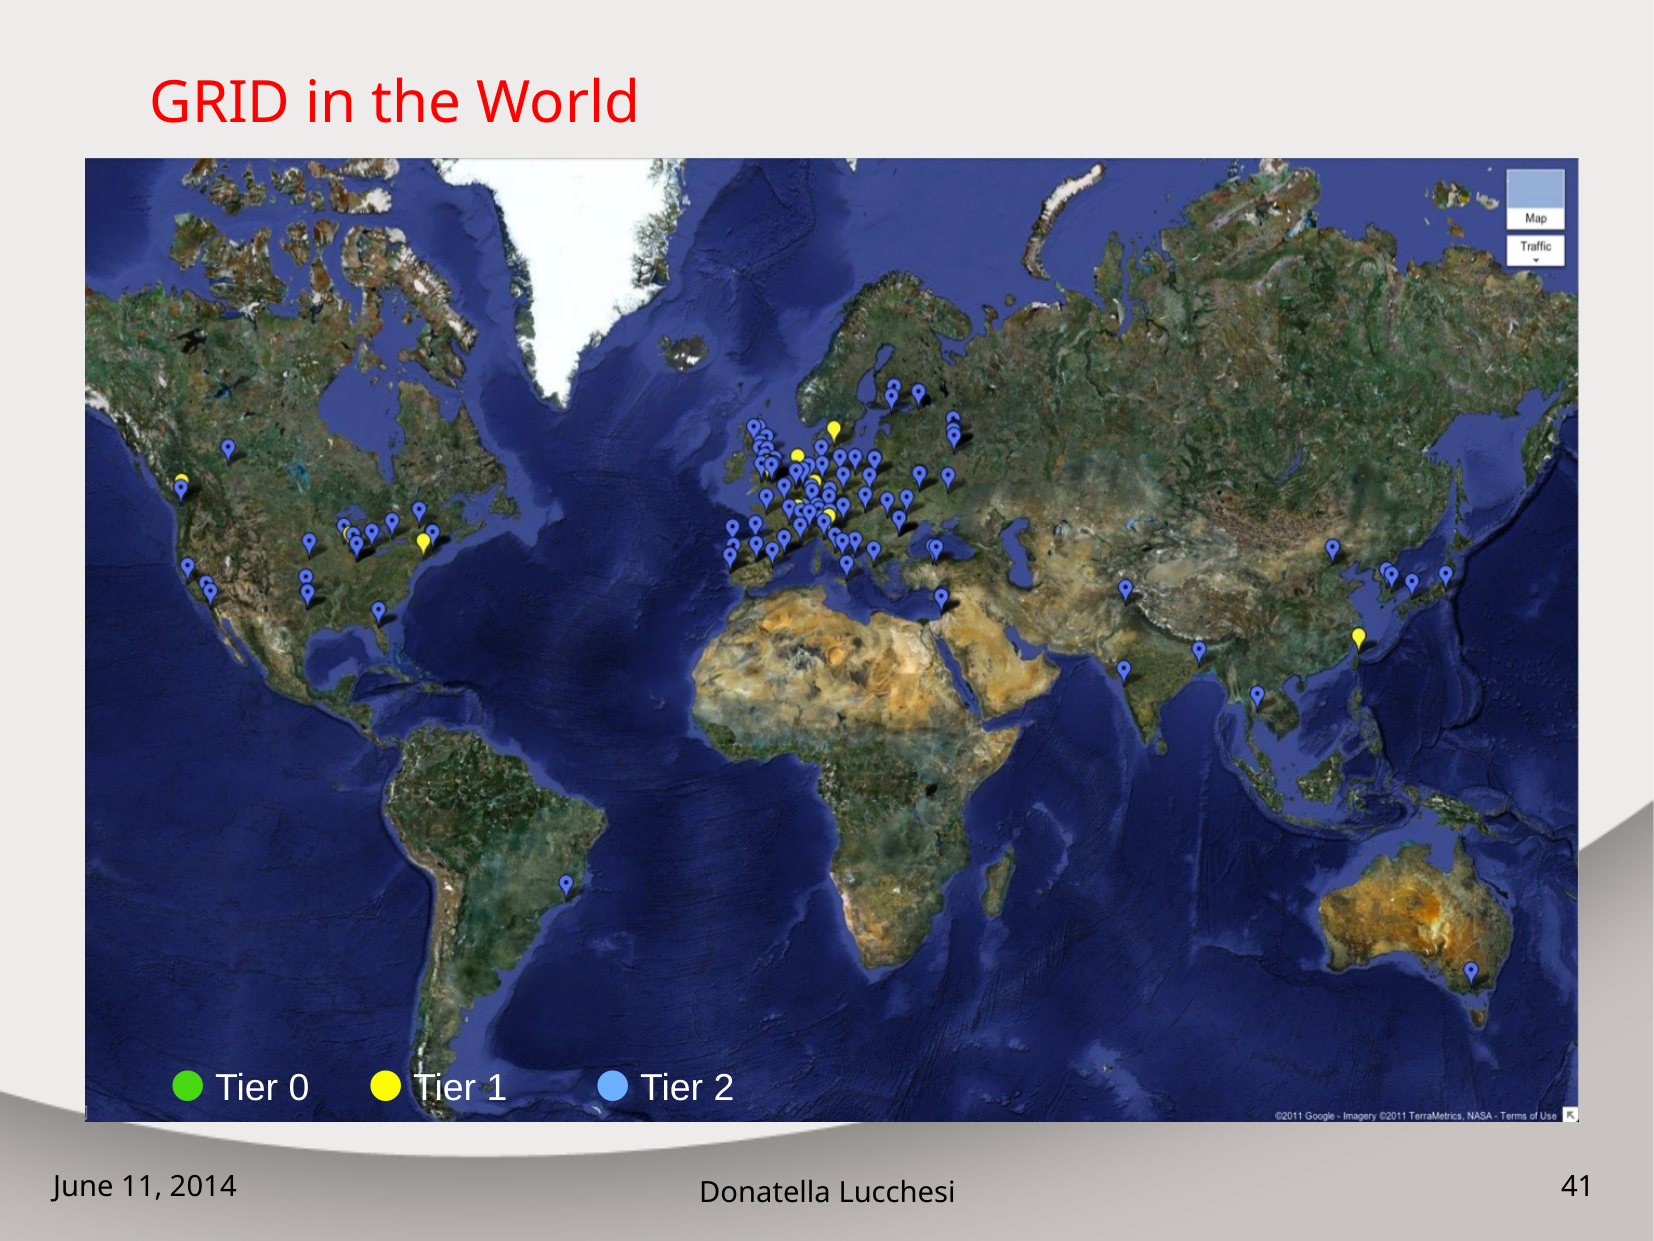

GRID in the World
Tier 0
Tier 1
Tier 2
June 11, 2014
41
Donatella Lucchesi